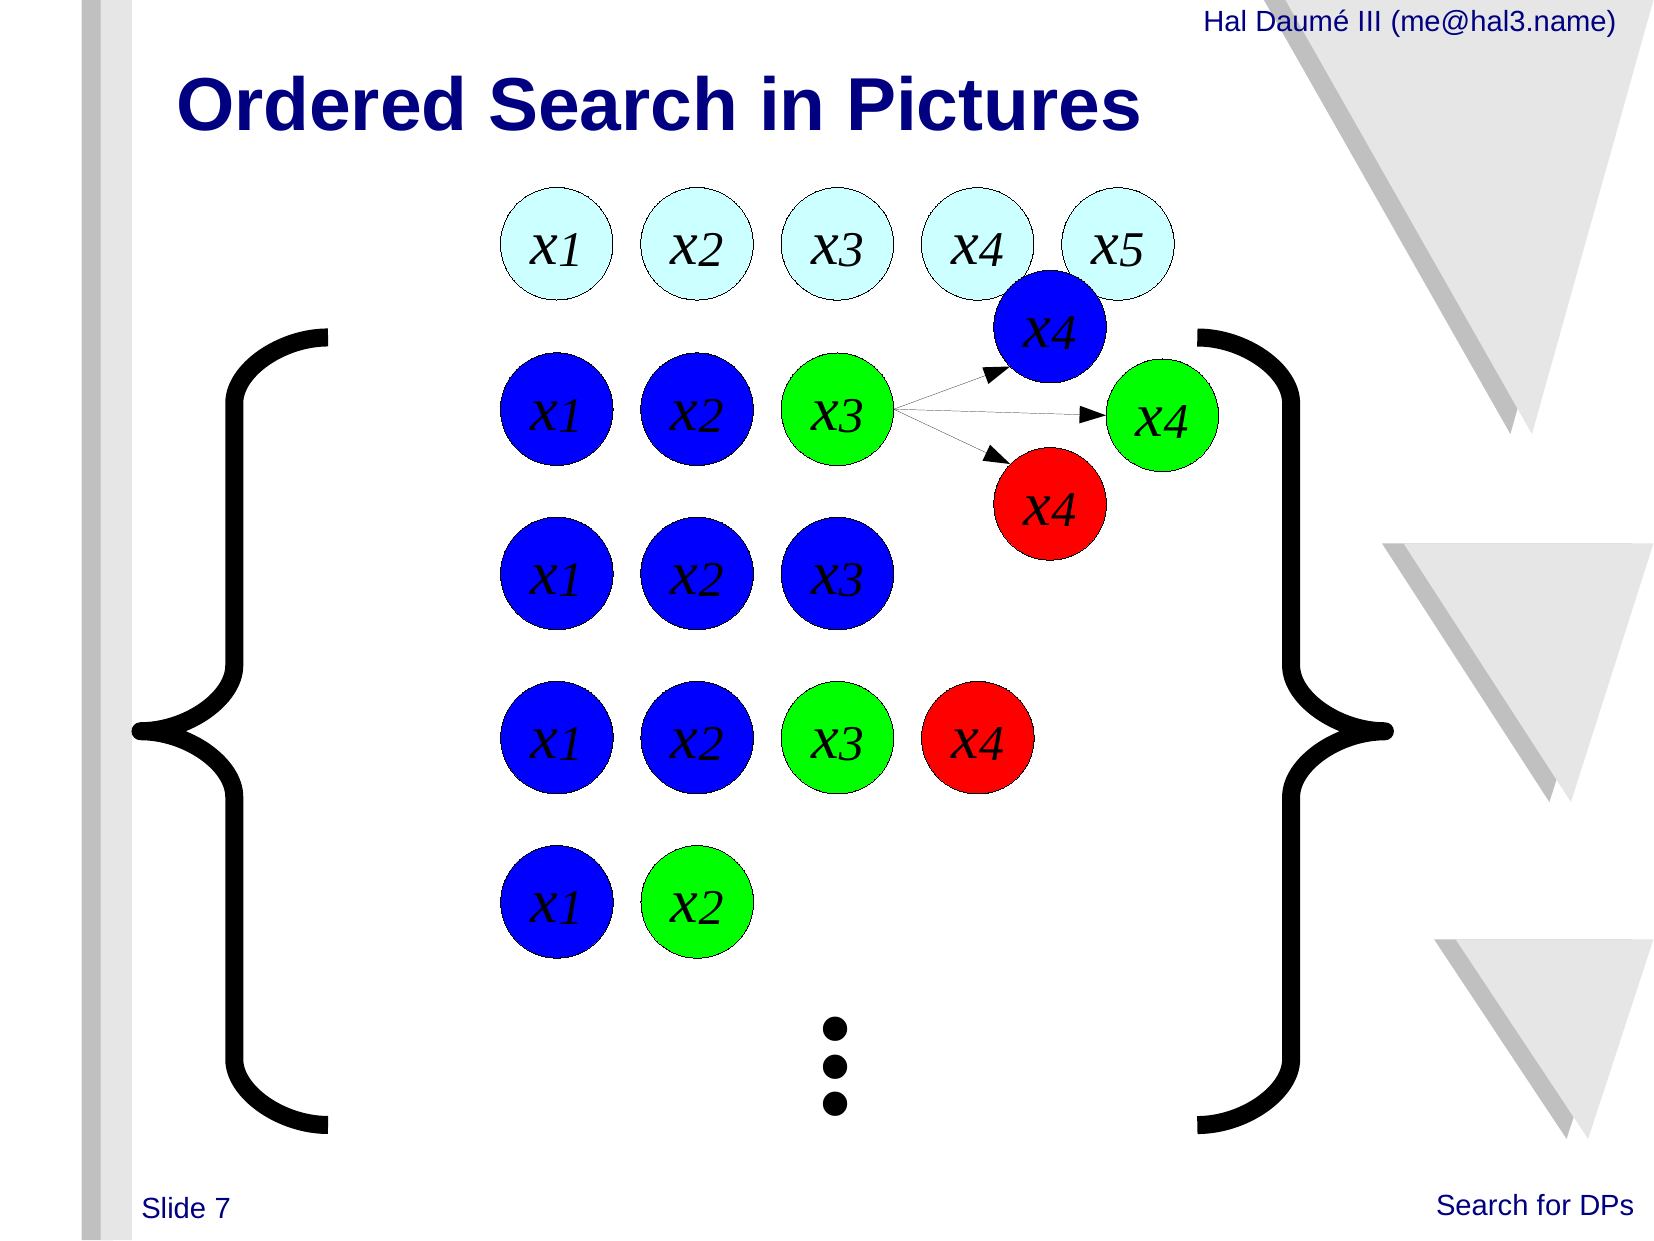

# Ordered Search in Pictures
x1
x2
x3
x4
x5
x4
x4
x4
x1
x2
x3
x1
x2
x3
x1
x2
x3
x4
x1
x2
...